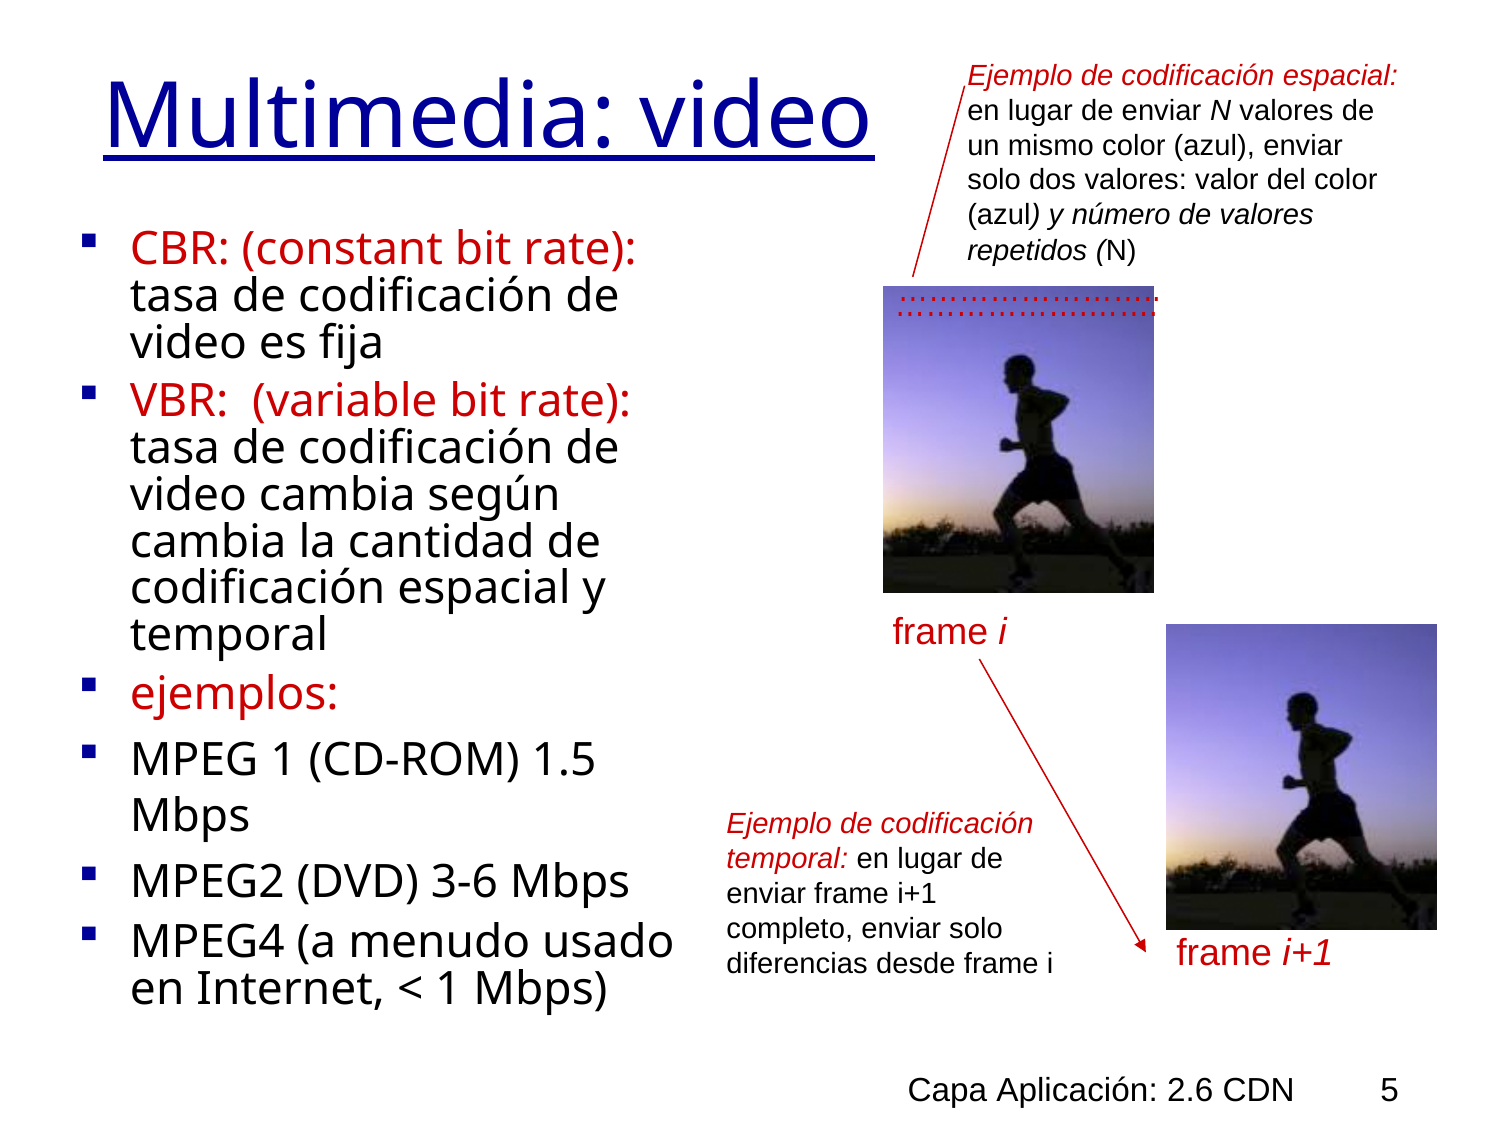

Multimedia: video
Ejemplo de codificación espacial: en lugar de enviar N valores de un mismo color (azul), enviar solo dos valores: valor del color (azul) y número de valores repetidos (N)
……………………..
……………….…….
frame i
Ejemplo de codificación temporal: en lugar de enviar frame i+1 completo, enviar solo diferencias desde frame i
frame i+1
# CBR: (constant bit rate): tasa de codificación de video es fija
VBR: (variable bit rate): tasa de codificación de video cambia según cambia la cantidad de codificación espacial y temporal
ejemplos:
MPEG 1 (CD-ROM) 1.5 Mbps
MPEG2 (DVD) 3-6 Mbps
MPEG4 (a menudo usado en Internet, < 1 Mbps)
5